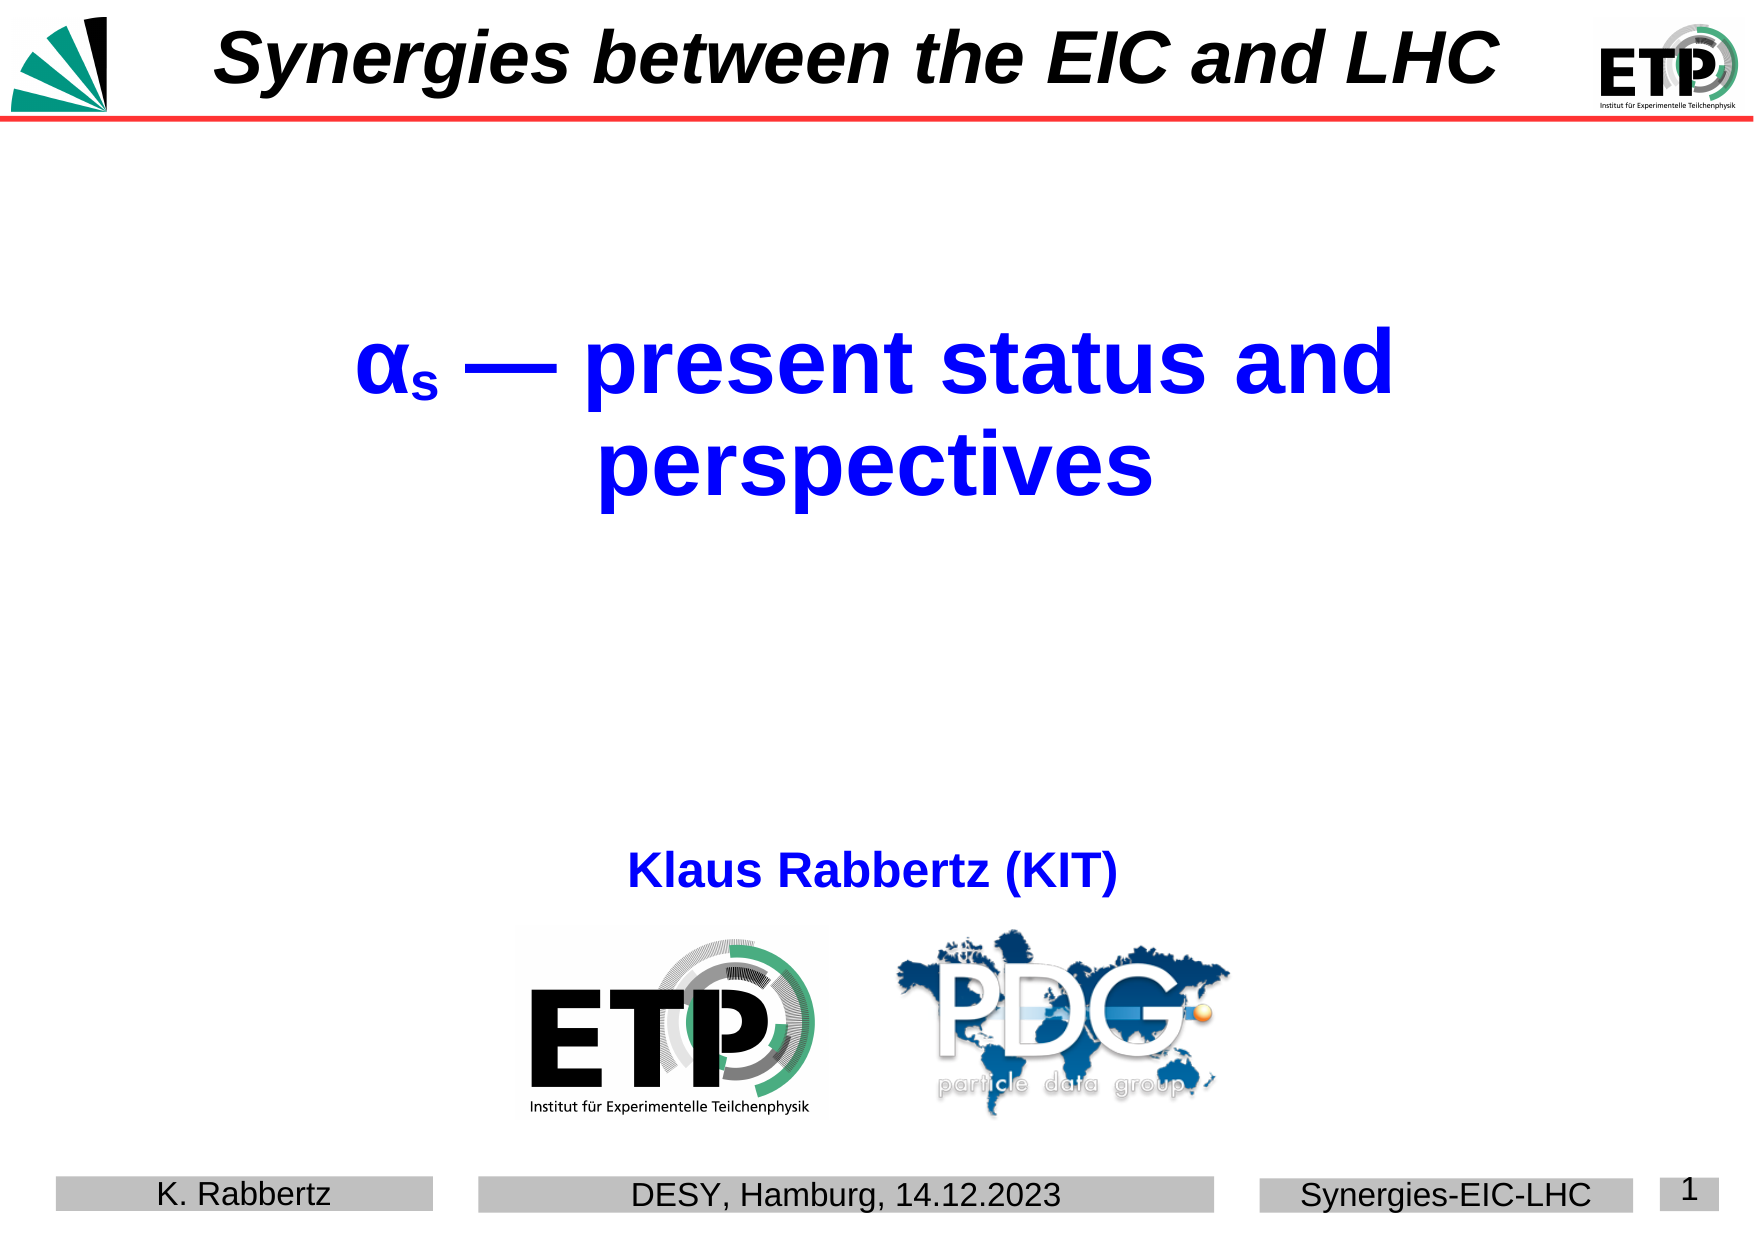

# Synergies between the EIC and LHC
αs — present status and perspectives
Klaus Rabbertz (KIT)
Klaus Rabbertz, KIT